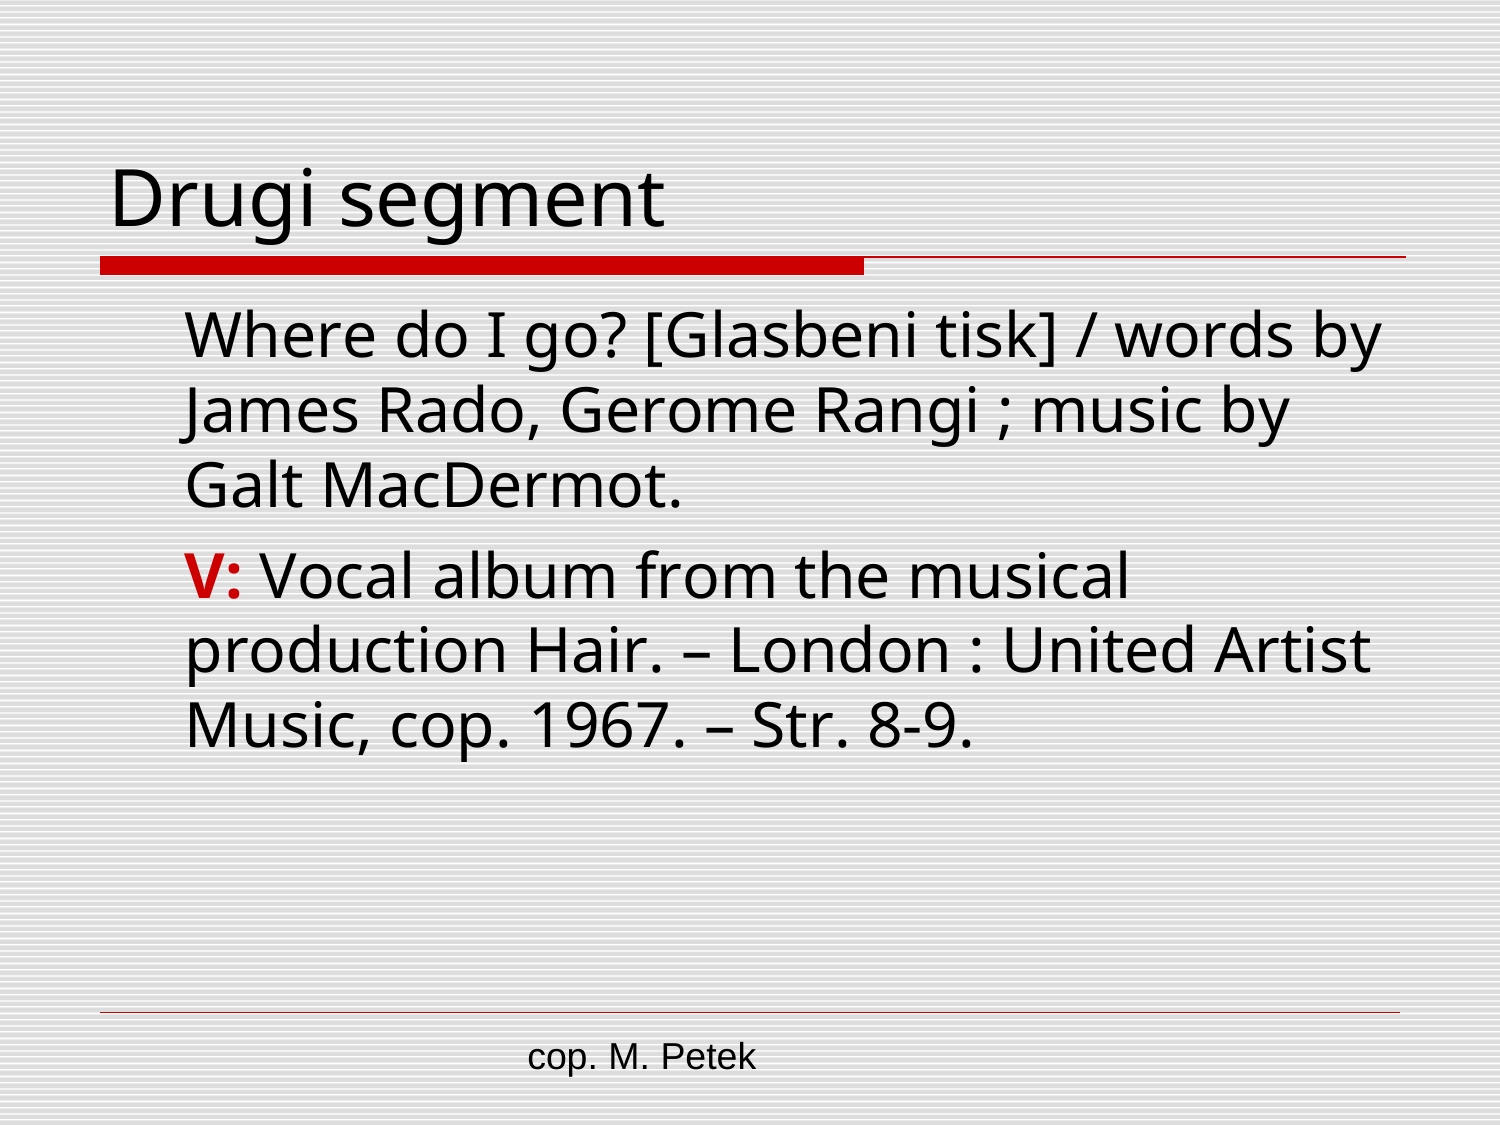

# Drugi segment
	Where do I go? [Glasbeni tisk] / words by James Rado, Gerome Rangi ; music by Galt MacDermot.
	V: Vocal album from the musical production Hair. – London : United Artist Music, cop. 1967. – Str. 8-9.
cop. M. Petek